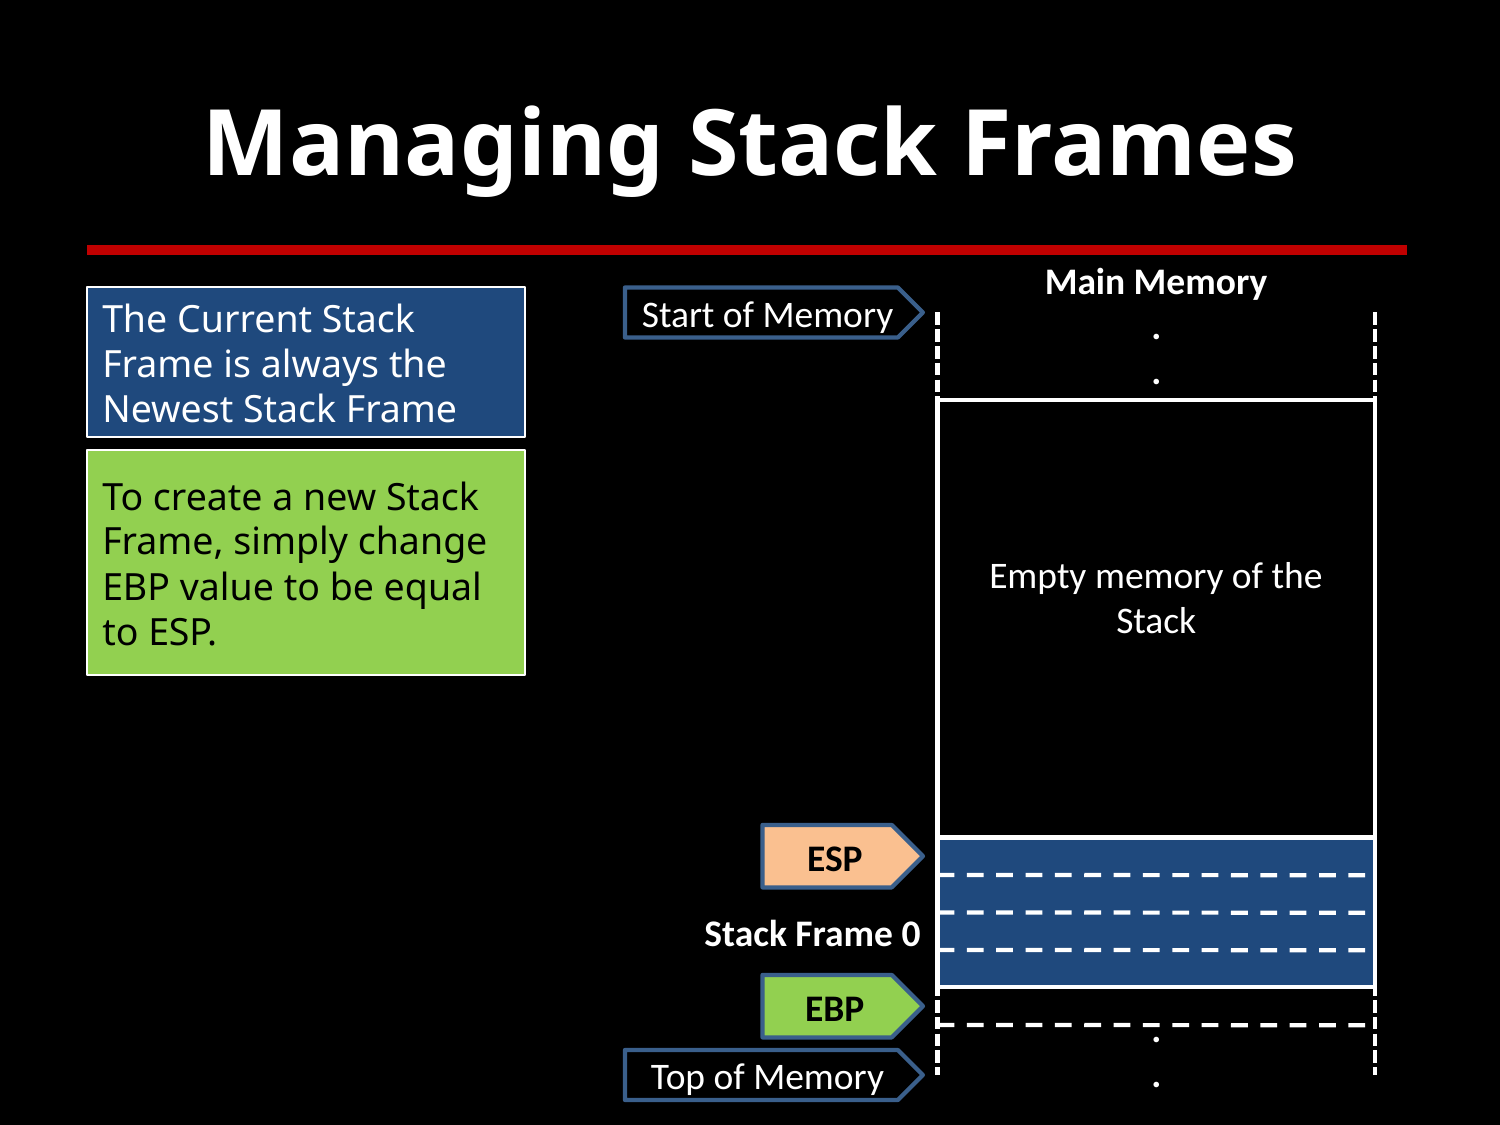

# Managing Stack Frames
Main Memory
.
.
The Current Stack Frame is always the Newest Stack Frame
Start of Memory
Empty memory of the Stack
To create a new Stack Frame, simply change EBP value to be equal to ESP.
ESP
Stack Frame 0
EBP
.
.
Top of Memory